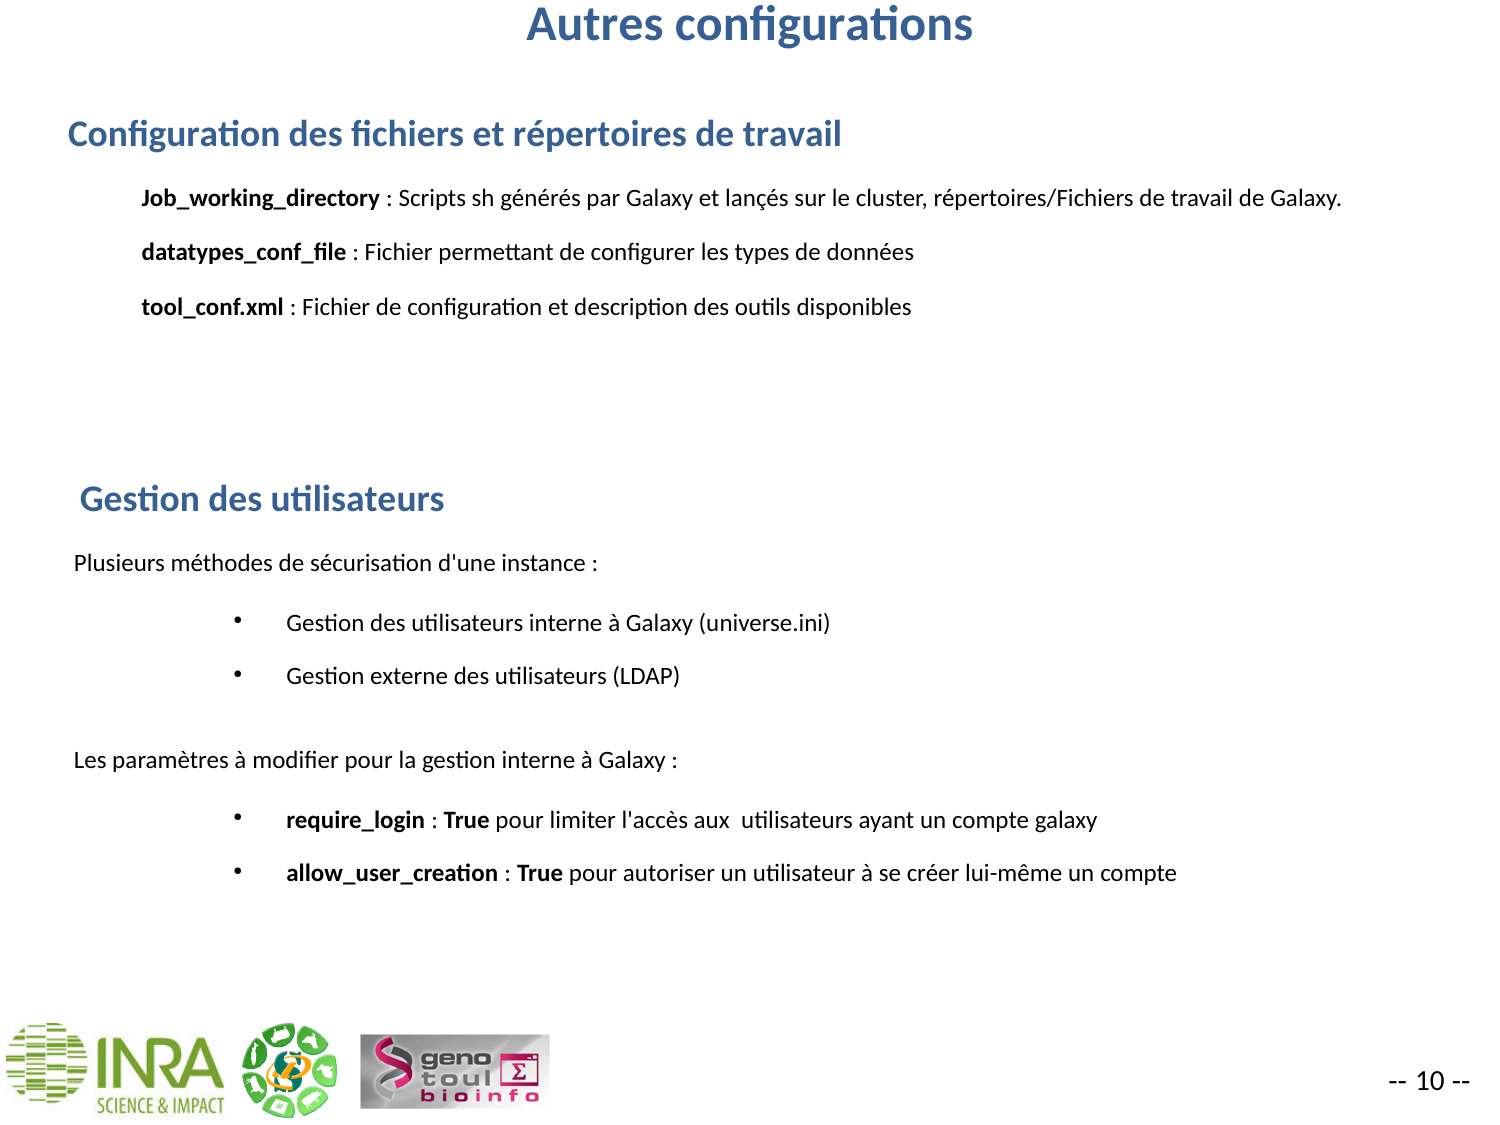

Autres configurations
Configuration des fichiers et répertoires de travail
# Job_working_directory : Scripts sh générés par Galaxy et lançés sur le cluster, répertoires/Fichiers de travail de Galaxy.
datatypes_conf_file : Fichier permettant de configurer les types de données
tool_conf.xml : Fichier de configuration et description des outils disponibles
Gestion des utilisateurs
Plusieurs méthodes de sécurisation d'une instance :
Gestion des utilisateurs interne à Galaxy (universe.ini)
Gestion externe des utilisateurs (LDAP)
Les paramètres à modifier pour la gestion interne à Galaxy :
require_login : True pour limiter l'accès aux utilisateurs ayant un compte galaxy
allow_user_creation : True pour autoriser un utilisateur à se créer lui-même un compte